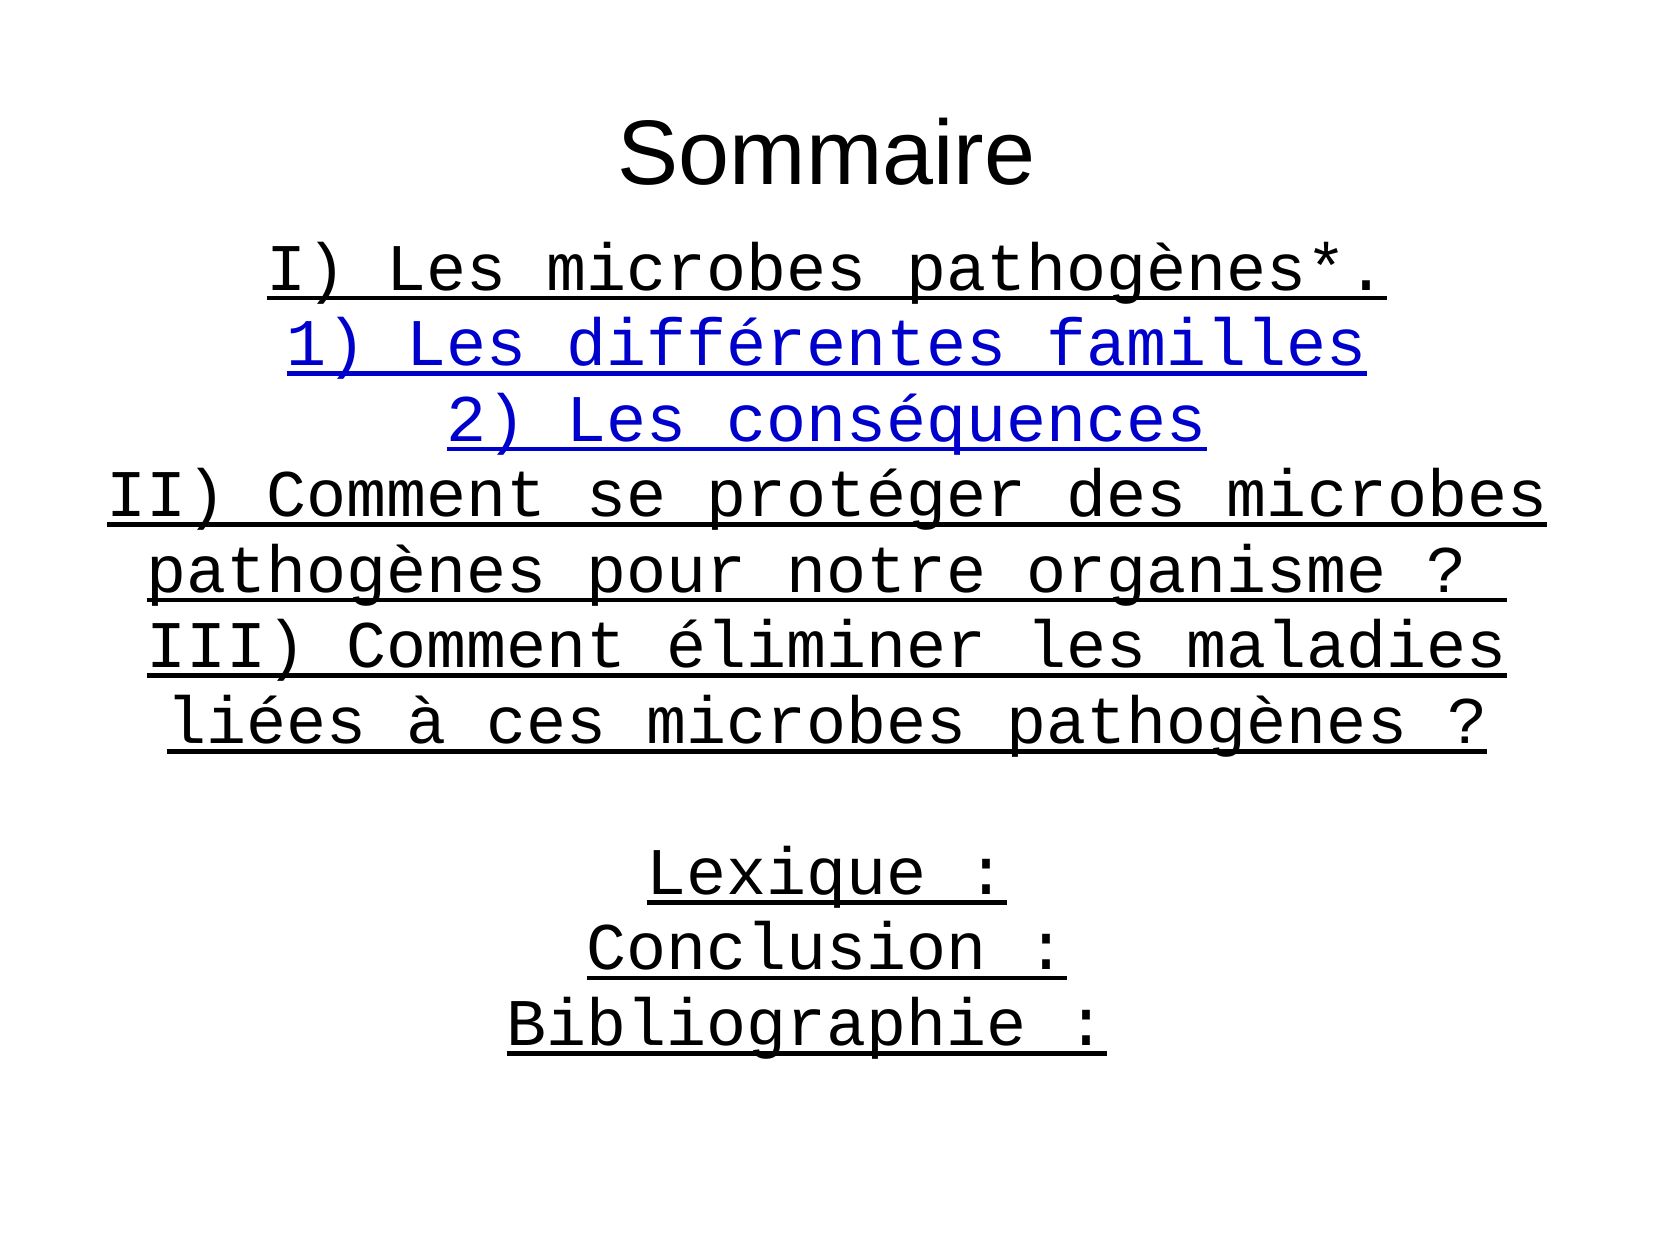

# Sommaire
I) Les microbes pathogènes*.
1) Les différentes familles
2) Les conséquences
II) Comment se protéger des microbes pathogènes pour notre organisme ?
III) Comment éliminer les maladies liées à ces microbes pathogènes ?
Lexique :
Conclusion :
Bibliographie :